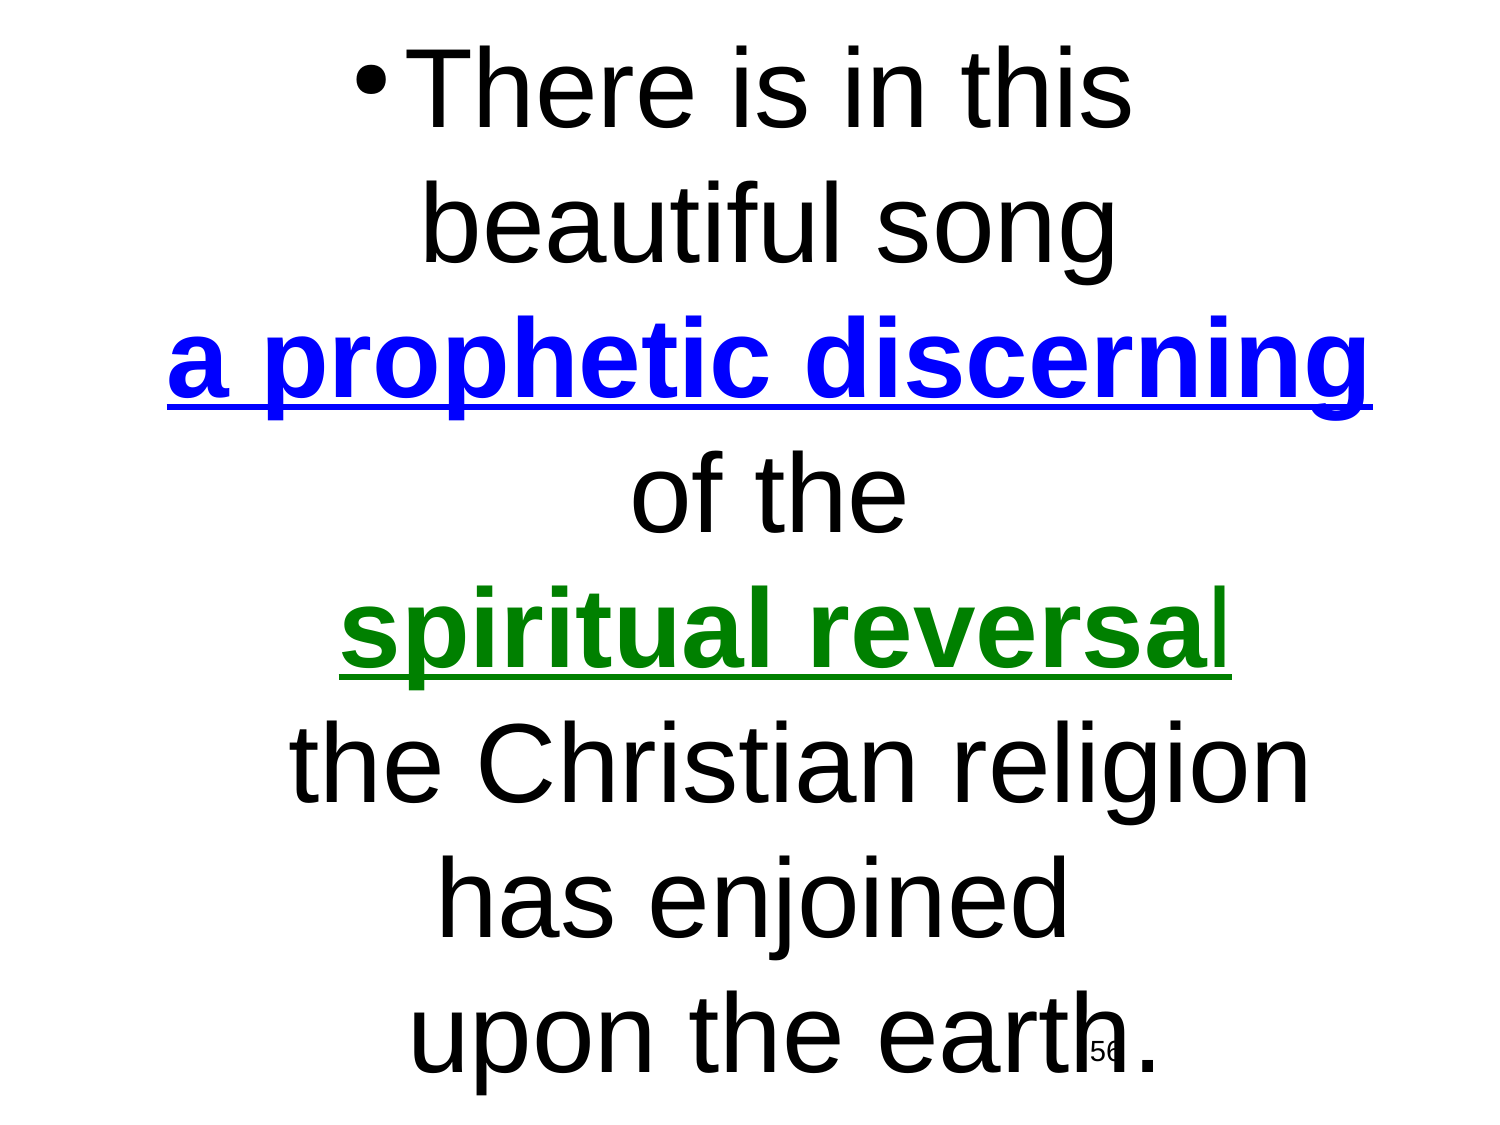

# There is in this beautiful song a prophetic discerning of the spiritual reversal the Christian religion has enjoined upon the earth.
56